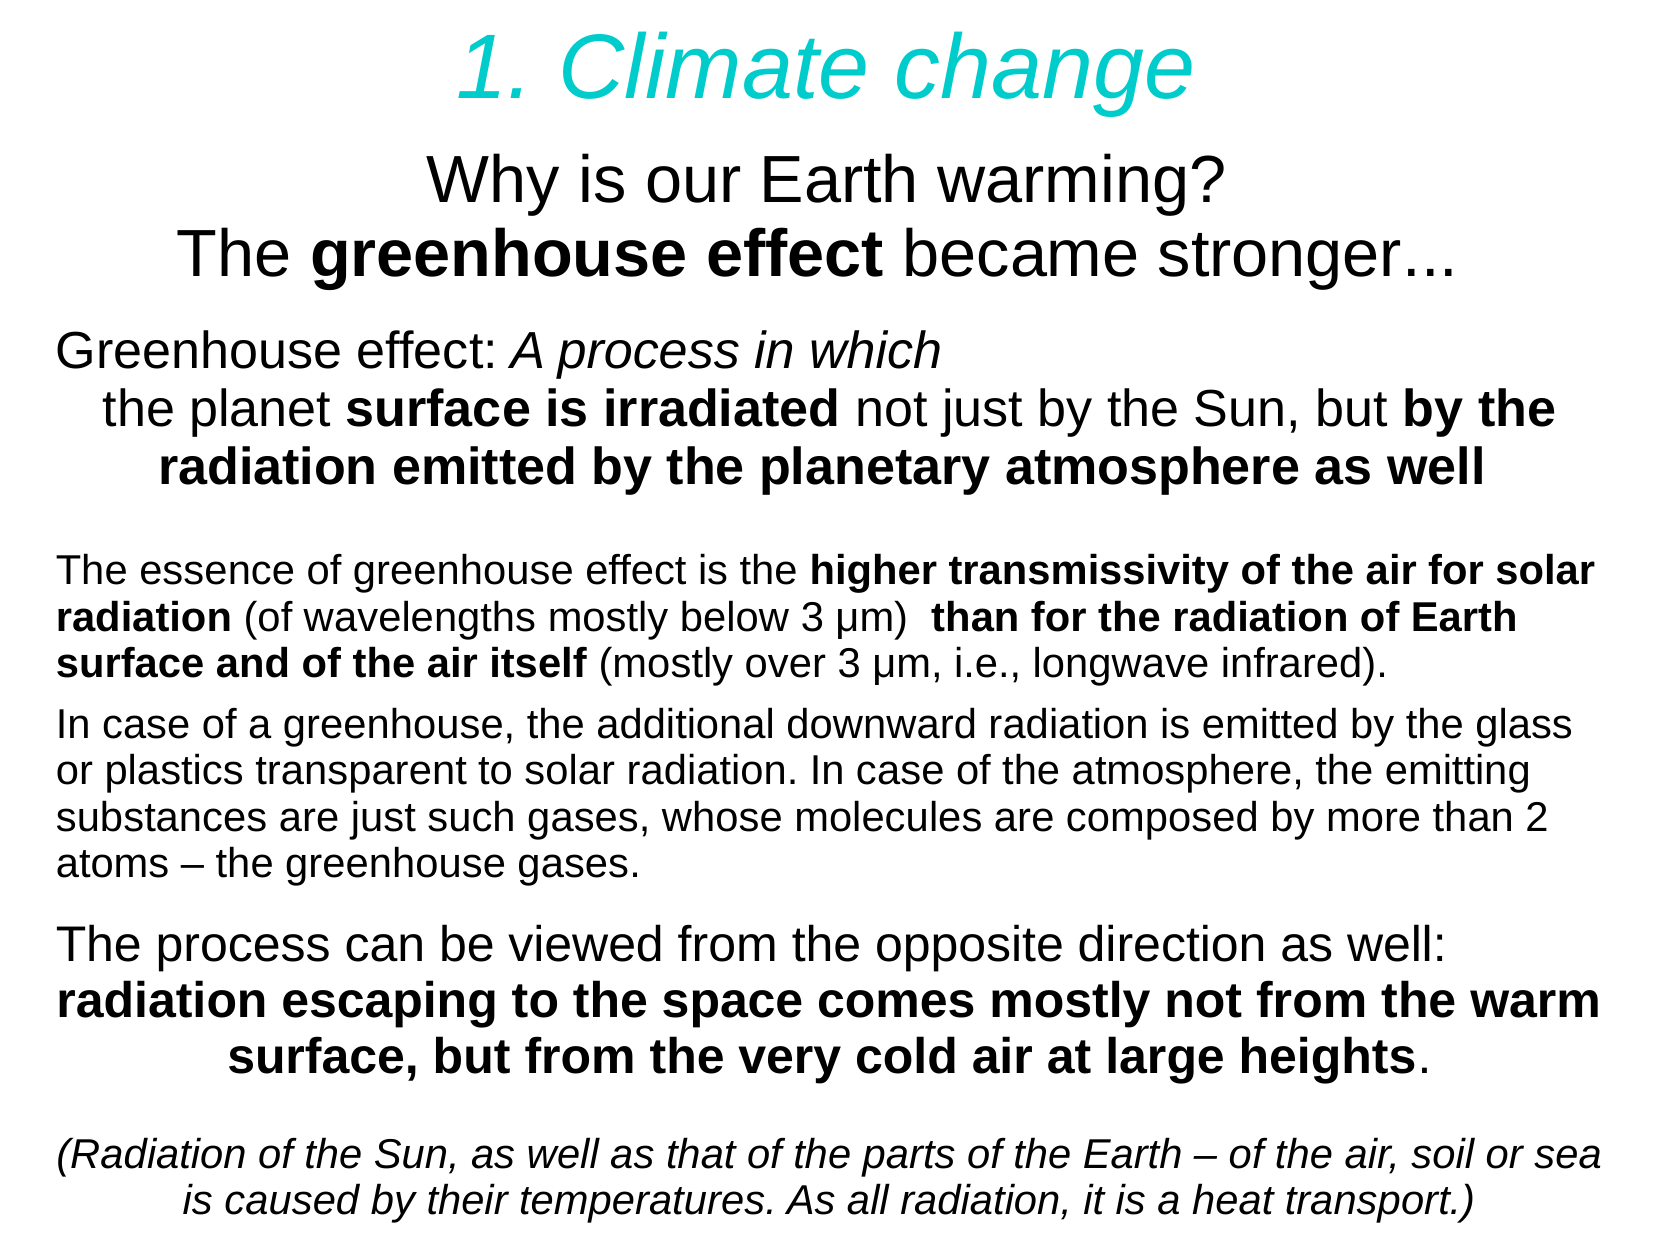

# 1. Climate change Why is our Earth warming? The greenhouse effect became stronger...
Greenhouse effect: A process in which
the planet surface is irradiated not just by the Sun, but by the radiation emitted by the planetary atmosphere as well
The essence of greenhouse effect is the higher transmissivity of the air for solar radiation (of wavelengths mostly below 3 μm) than for the radiation of Earth surface and of the air itself (mostly over 3 μm, i.e., longwave infrared).
In case of a greenhouse, the additional downward radiation is emitted by the glass or plastics transparent to solar radiation. In case of the atmosphere, the emitting substances are just such gases, whose molecules are composed by more than 2 atoms – the greenhouse gases.
The process can be viewed from the opposite direction as well:
radiation escaping to the space comes mostly not from the warm surface, but from the very cold air at large heights.
(Radiation of the Sun, as well as that of the parts of the Earth – of the air, soil or sea is caused by their temperatures. As all radiation, it is a heat transport.)